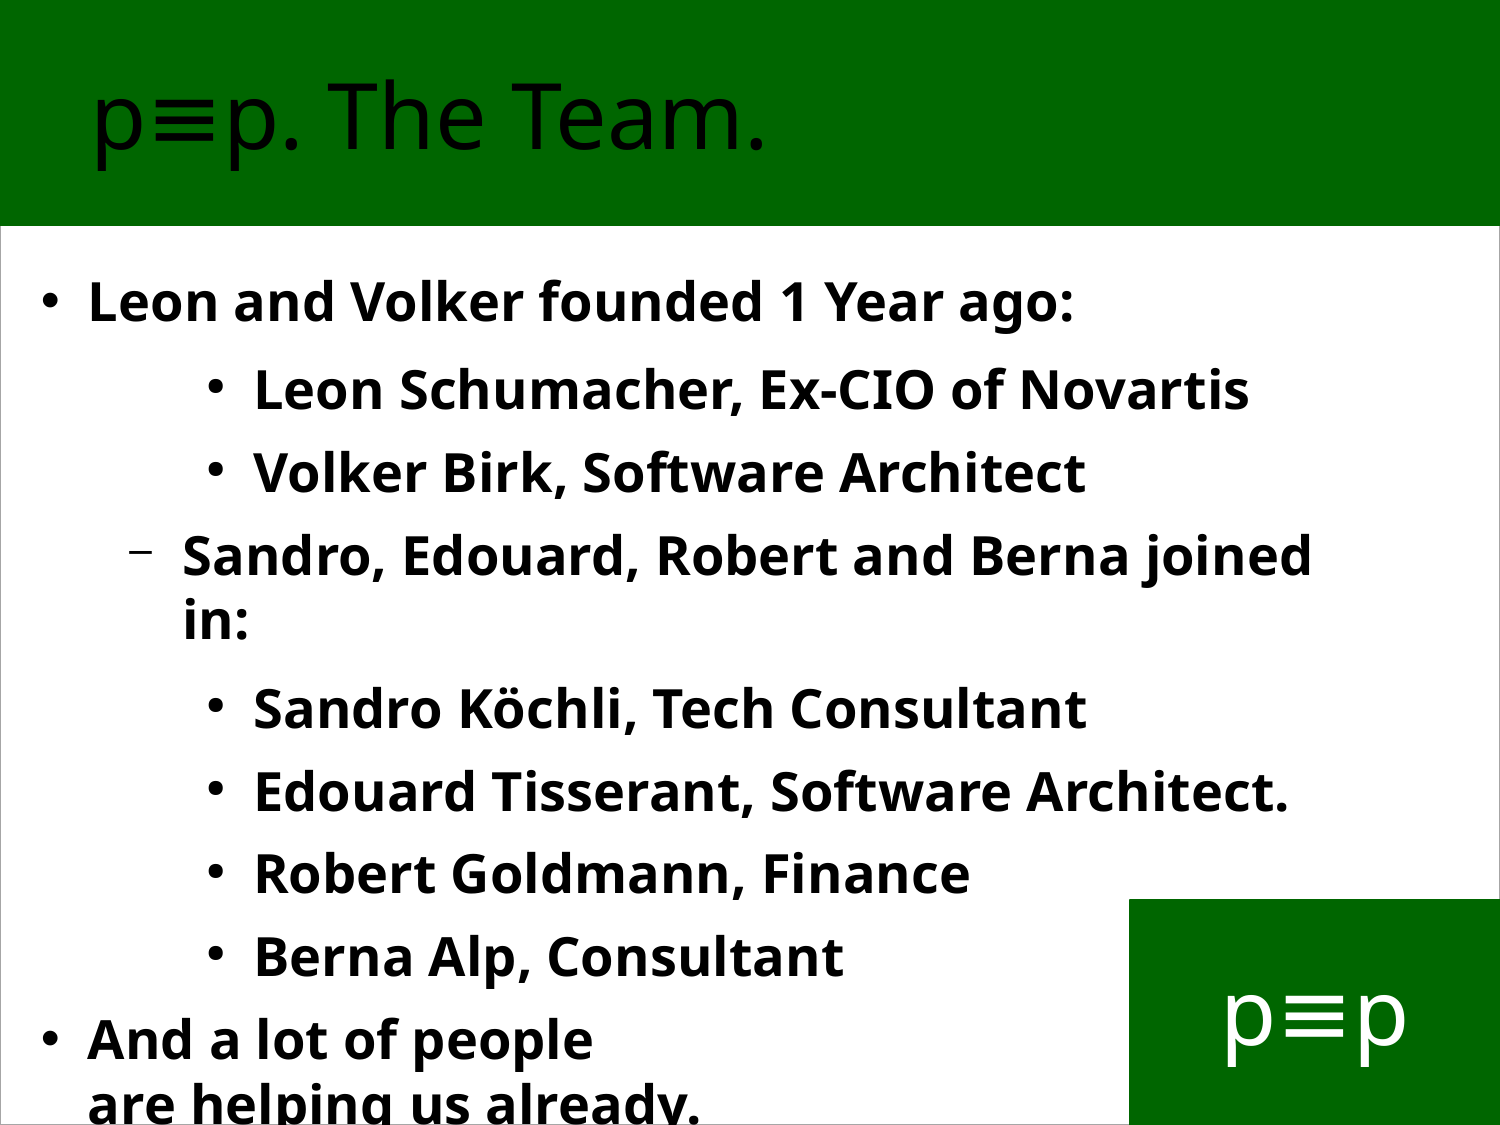

# p≡p. The Team.
Leon and Volker founded 1 Year ago:
Leon Schumacher, Ex-CIO of Novartis
Volker Birk, Software Architect
Sandro, Edouard, Robert and Berna joined in:
Sandro Köchli, Tech Consultant
Edouard Tisserant, Software Architect.
Robert Goldmann, Finance
Berna Alp, Consultant
And a lot of people
are helping us already.
p≡p